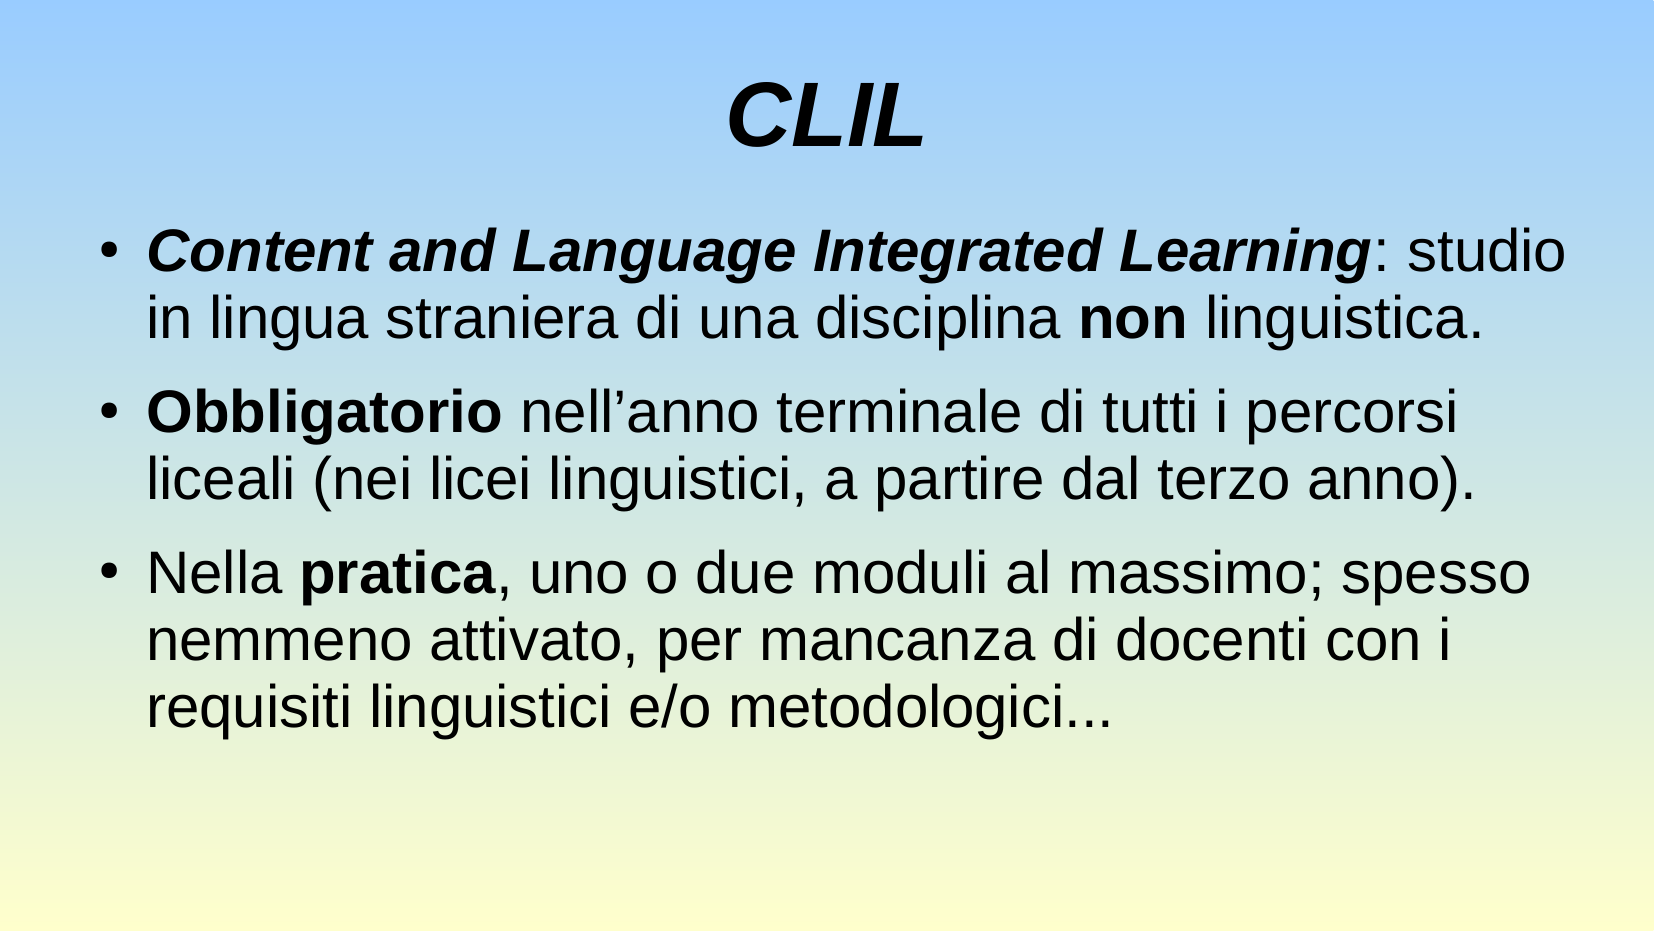

# CLIL
Content and Language Integrated Learning: studio in lingua straniera di una disciplina non linguistica.
Obbligatorio nell’anno terminale di tutti i percorsi liceali (nei licei linguistici, a partire dal terzo anno).
Nella pratica, uno o due moduli al massimo; spesso nemmeno attivato, per mancanza di docenti con i requisiti linguistici e/o metodologici...